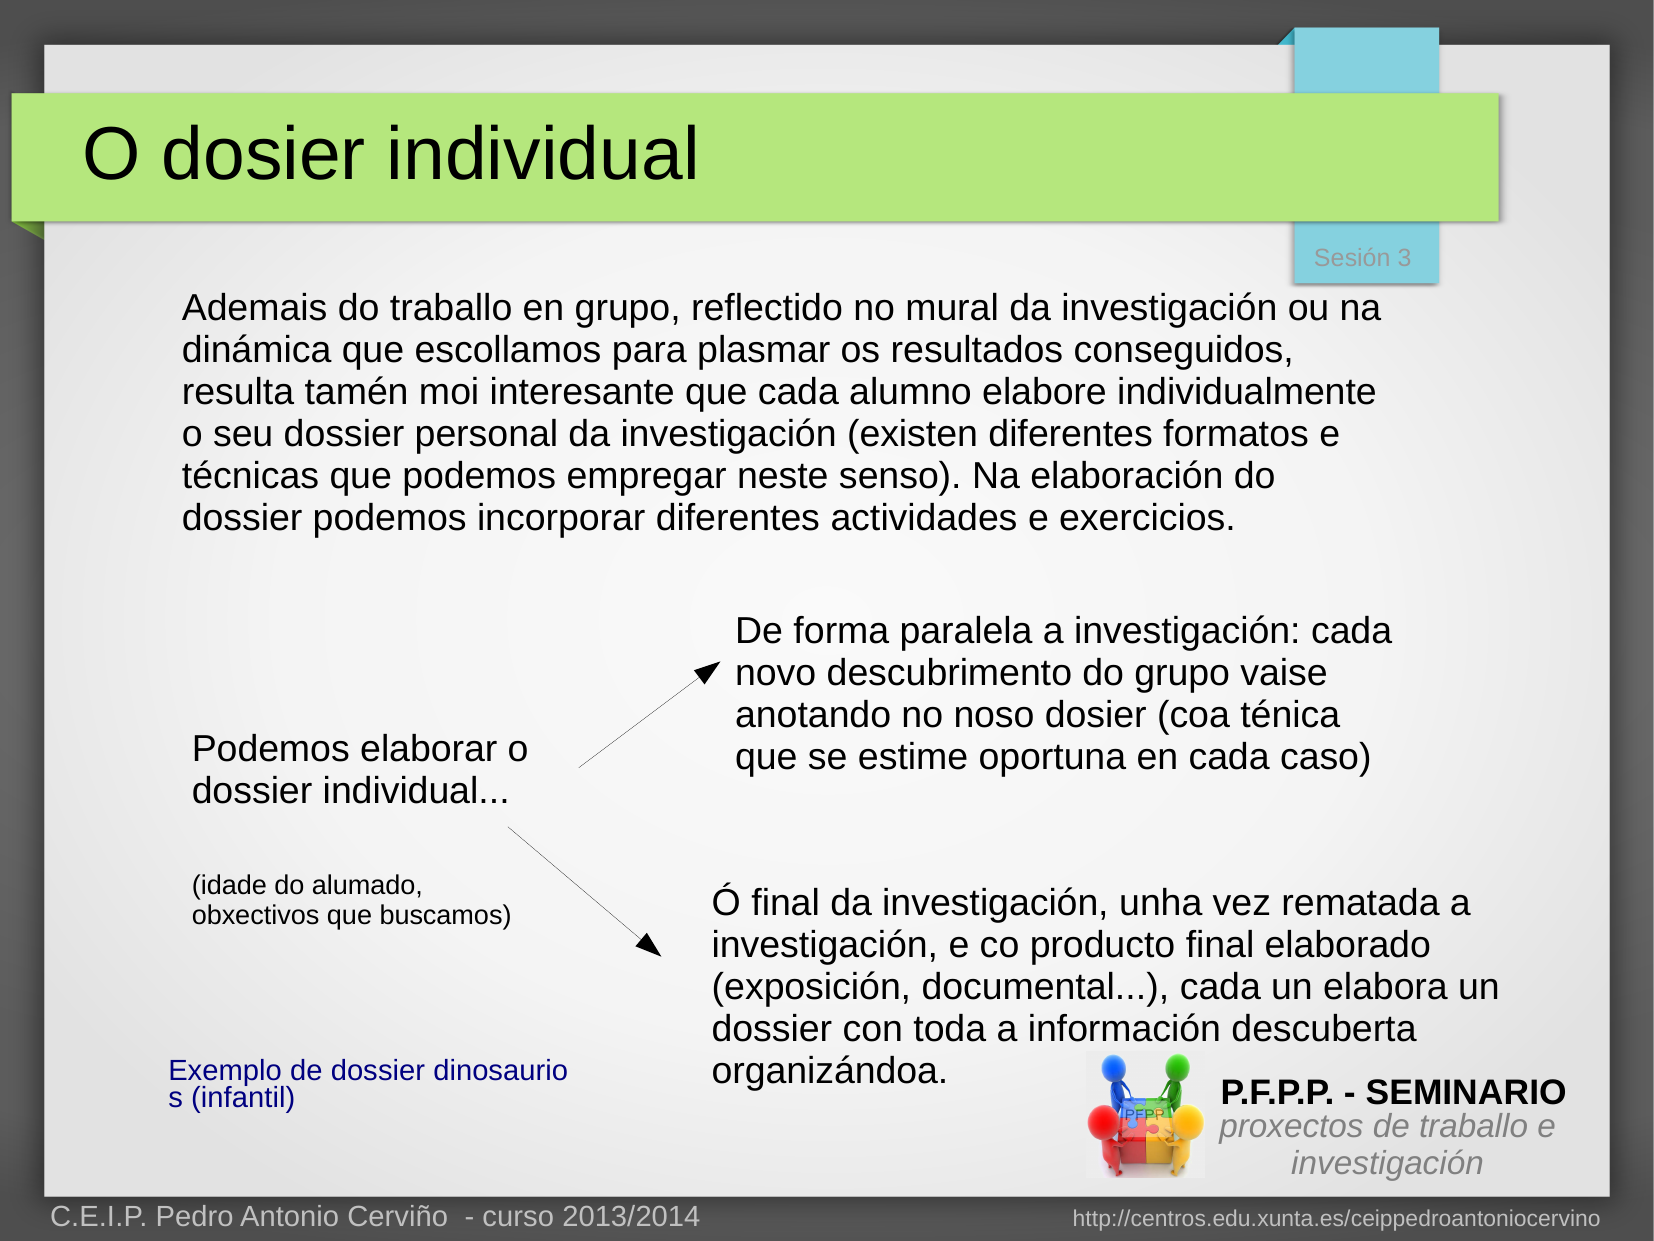

# O dosier individual
Sesión 3
Ademais do traballo en grupo, reflectido no mural da investigación ou na dinámica que escollamos para plasmar os resultados conseguidos, resulta tamén moi interesante que cada alumno elabore individualmente o seu dossier personal da investigación (existen diferentes formatos e técnicas que podemos empregar neste senso). Na elaboración do dossier podemos incorporar diferentes actividades e exercicios.
De forma paralela a investigación: cada novo descubrimento do grupo vaise anotando no noso dosier (coa ténica que se estime oportuna en cada caso)
Podemos elaborar o dossier individual...
(idade do alumado, obxectivos que buscamos)
Ó final da investigación, unha vez rematada a investigación, e co producto final elaborado (exposición, documental...), cada un elabora un dossier con toda a información descuberta organizándoa.
Exemplo de dossier dinosaurios (infantil)
P.F.P.P. - SEMINARIO
proxectos de traballo e investigación
C.E.I.P. Pedro Antonio Cerviño - curso 2013/2014 http://centros.edu.xunta.es/ceippedroantoniocervino